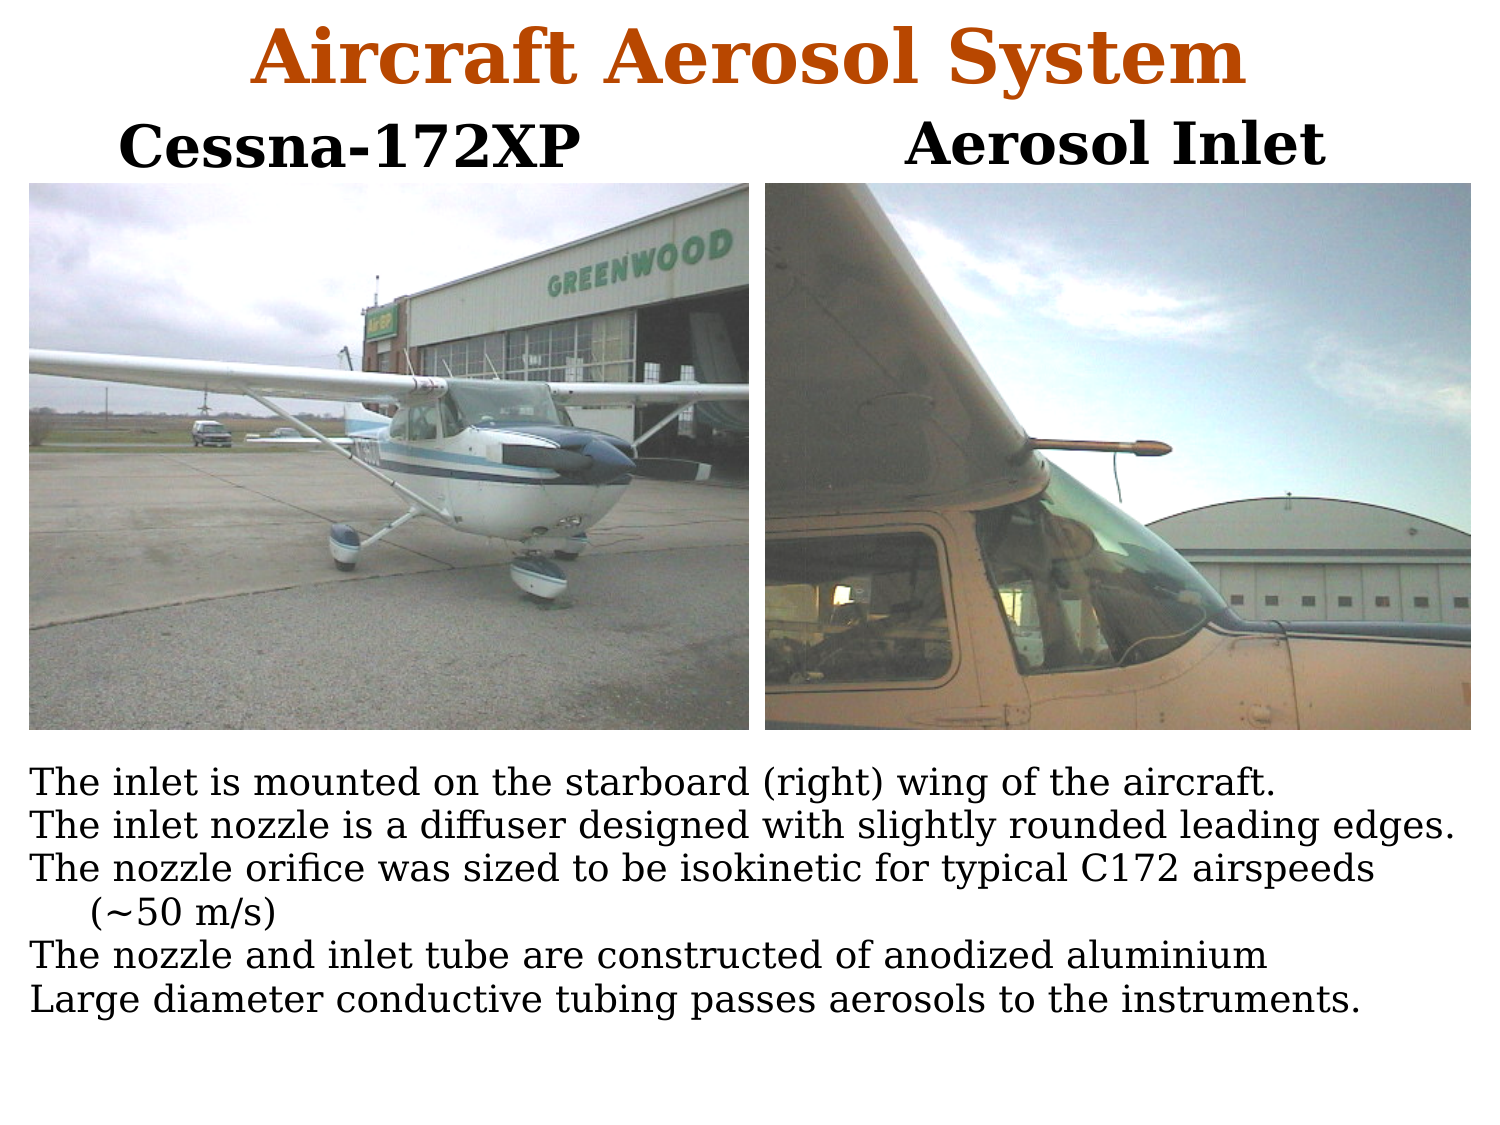

# Aircraft Aerosol System
Aerosol Inlet
Cessna-172XP
The inlet is mounted on the starboard (right) wing of the aircraft.
The inlet nozzle is a diffuser designed with slightly rounded leading edges.
The nozzle orifice was sized to be isokinetic for typical C172 airspeeds (~50 m/s)
The nozzle and inlet tube are constructed of anodized aluminium
Large diameter conductive tubing passes aerosols to the instruments.